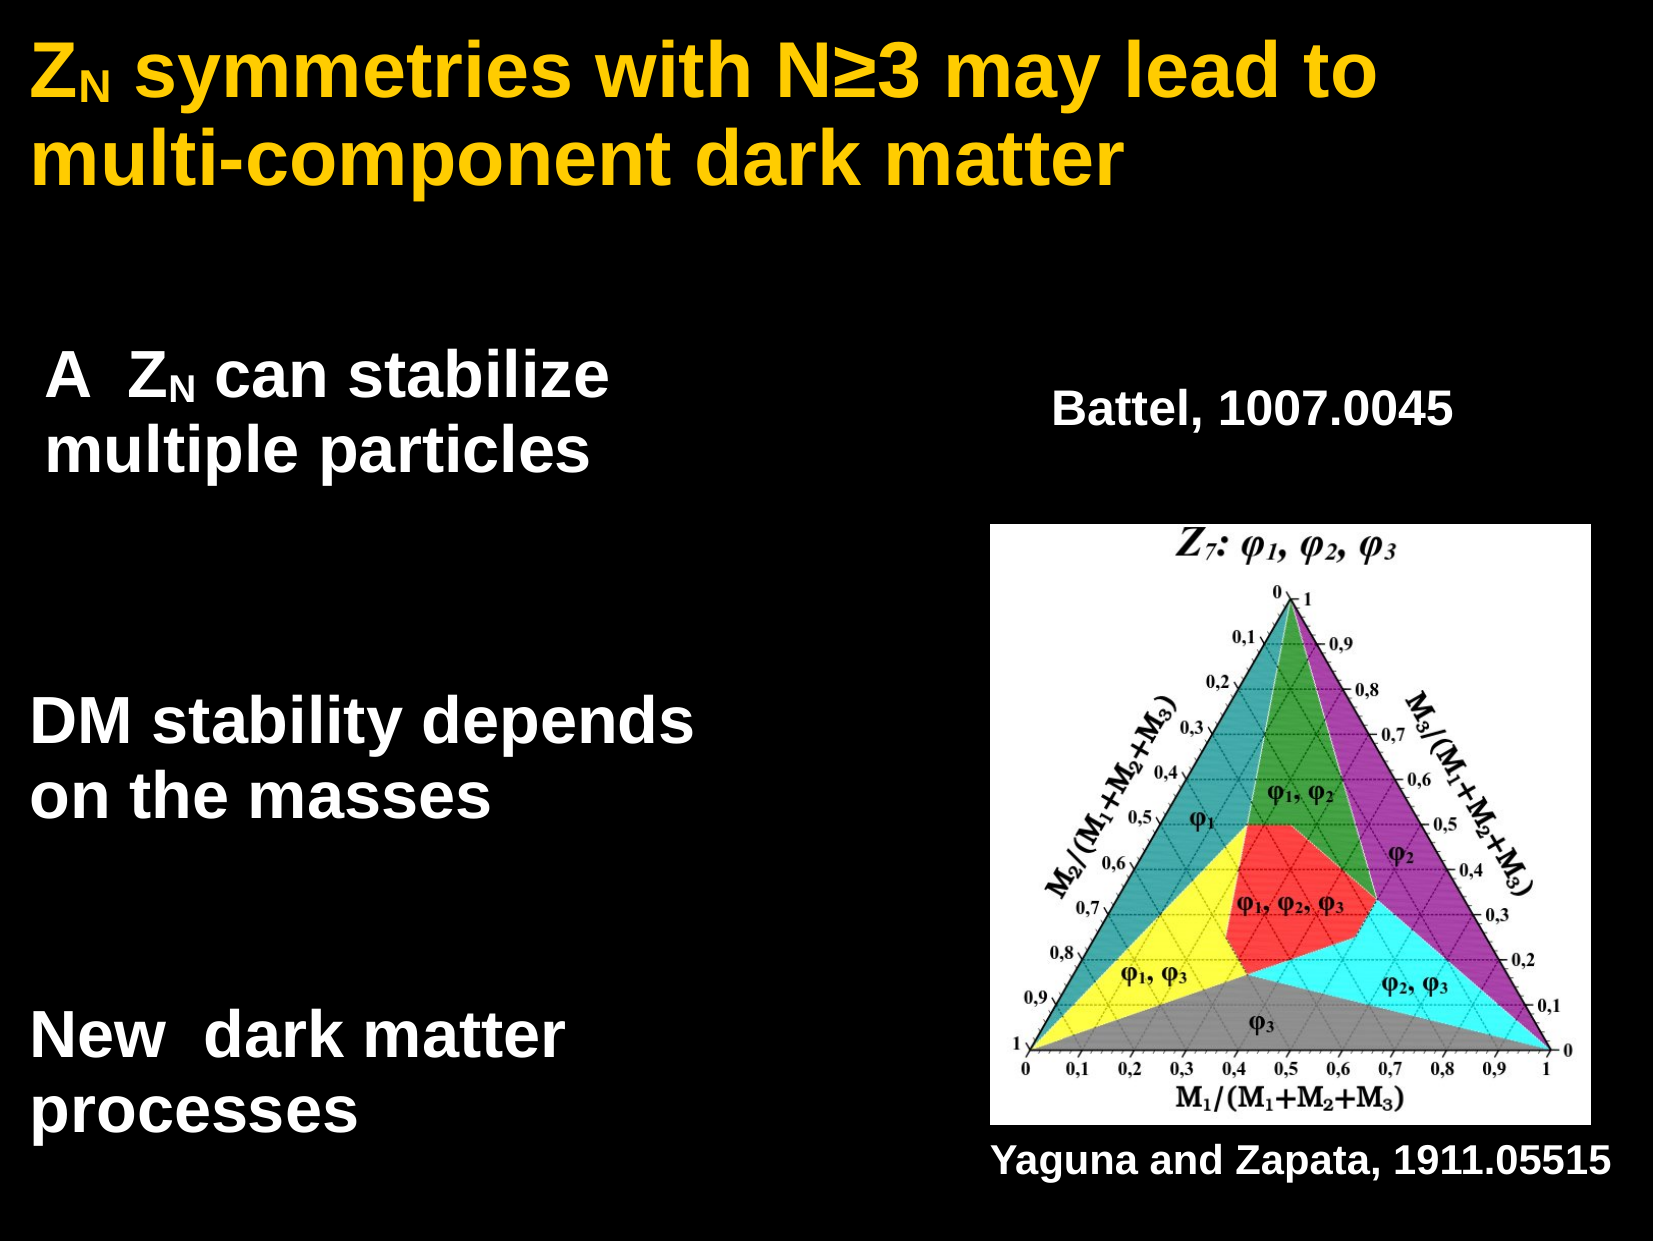

ZN symmetries with N≥3 may lead to
multi-component dark matter
A ZN can stabilize multiple particles
Battel, 1007.0045
DM stability depends on the masses
New dark matter processes
Yaguna and Zapata, 1911.05515